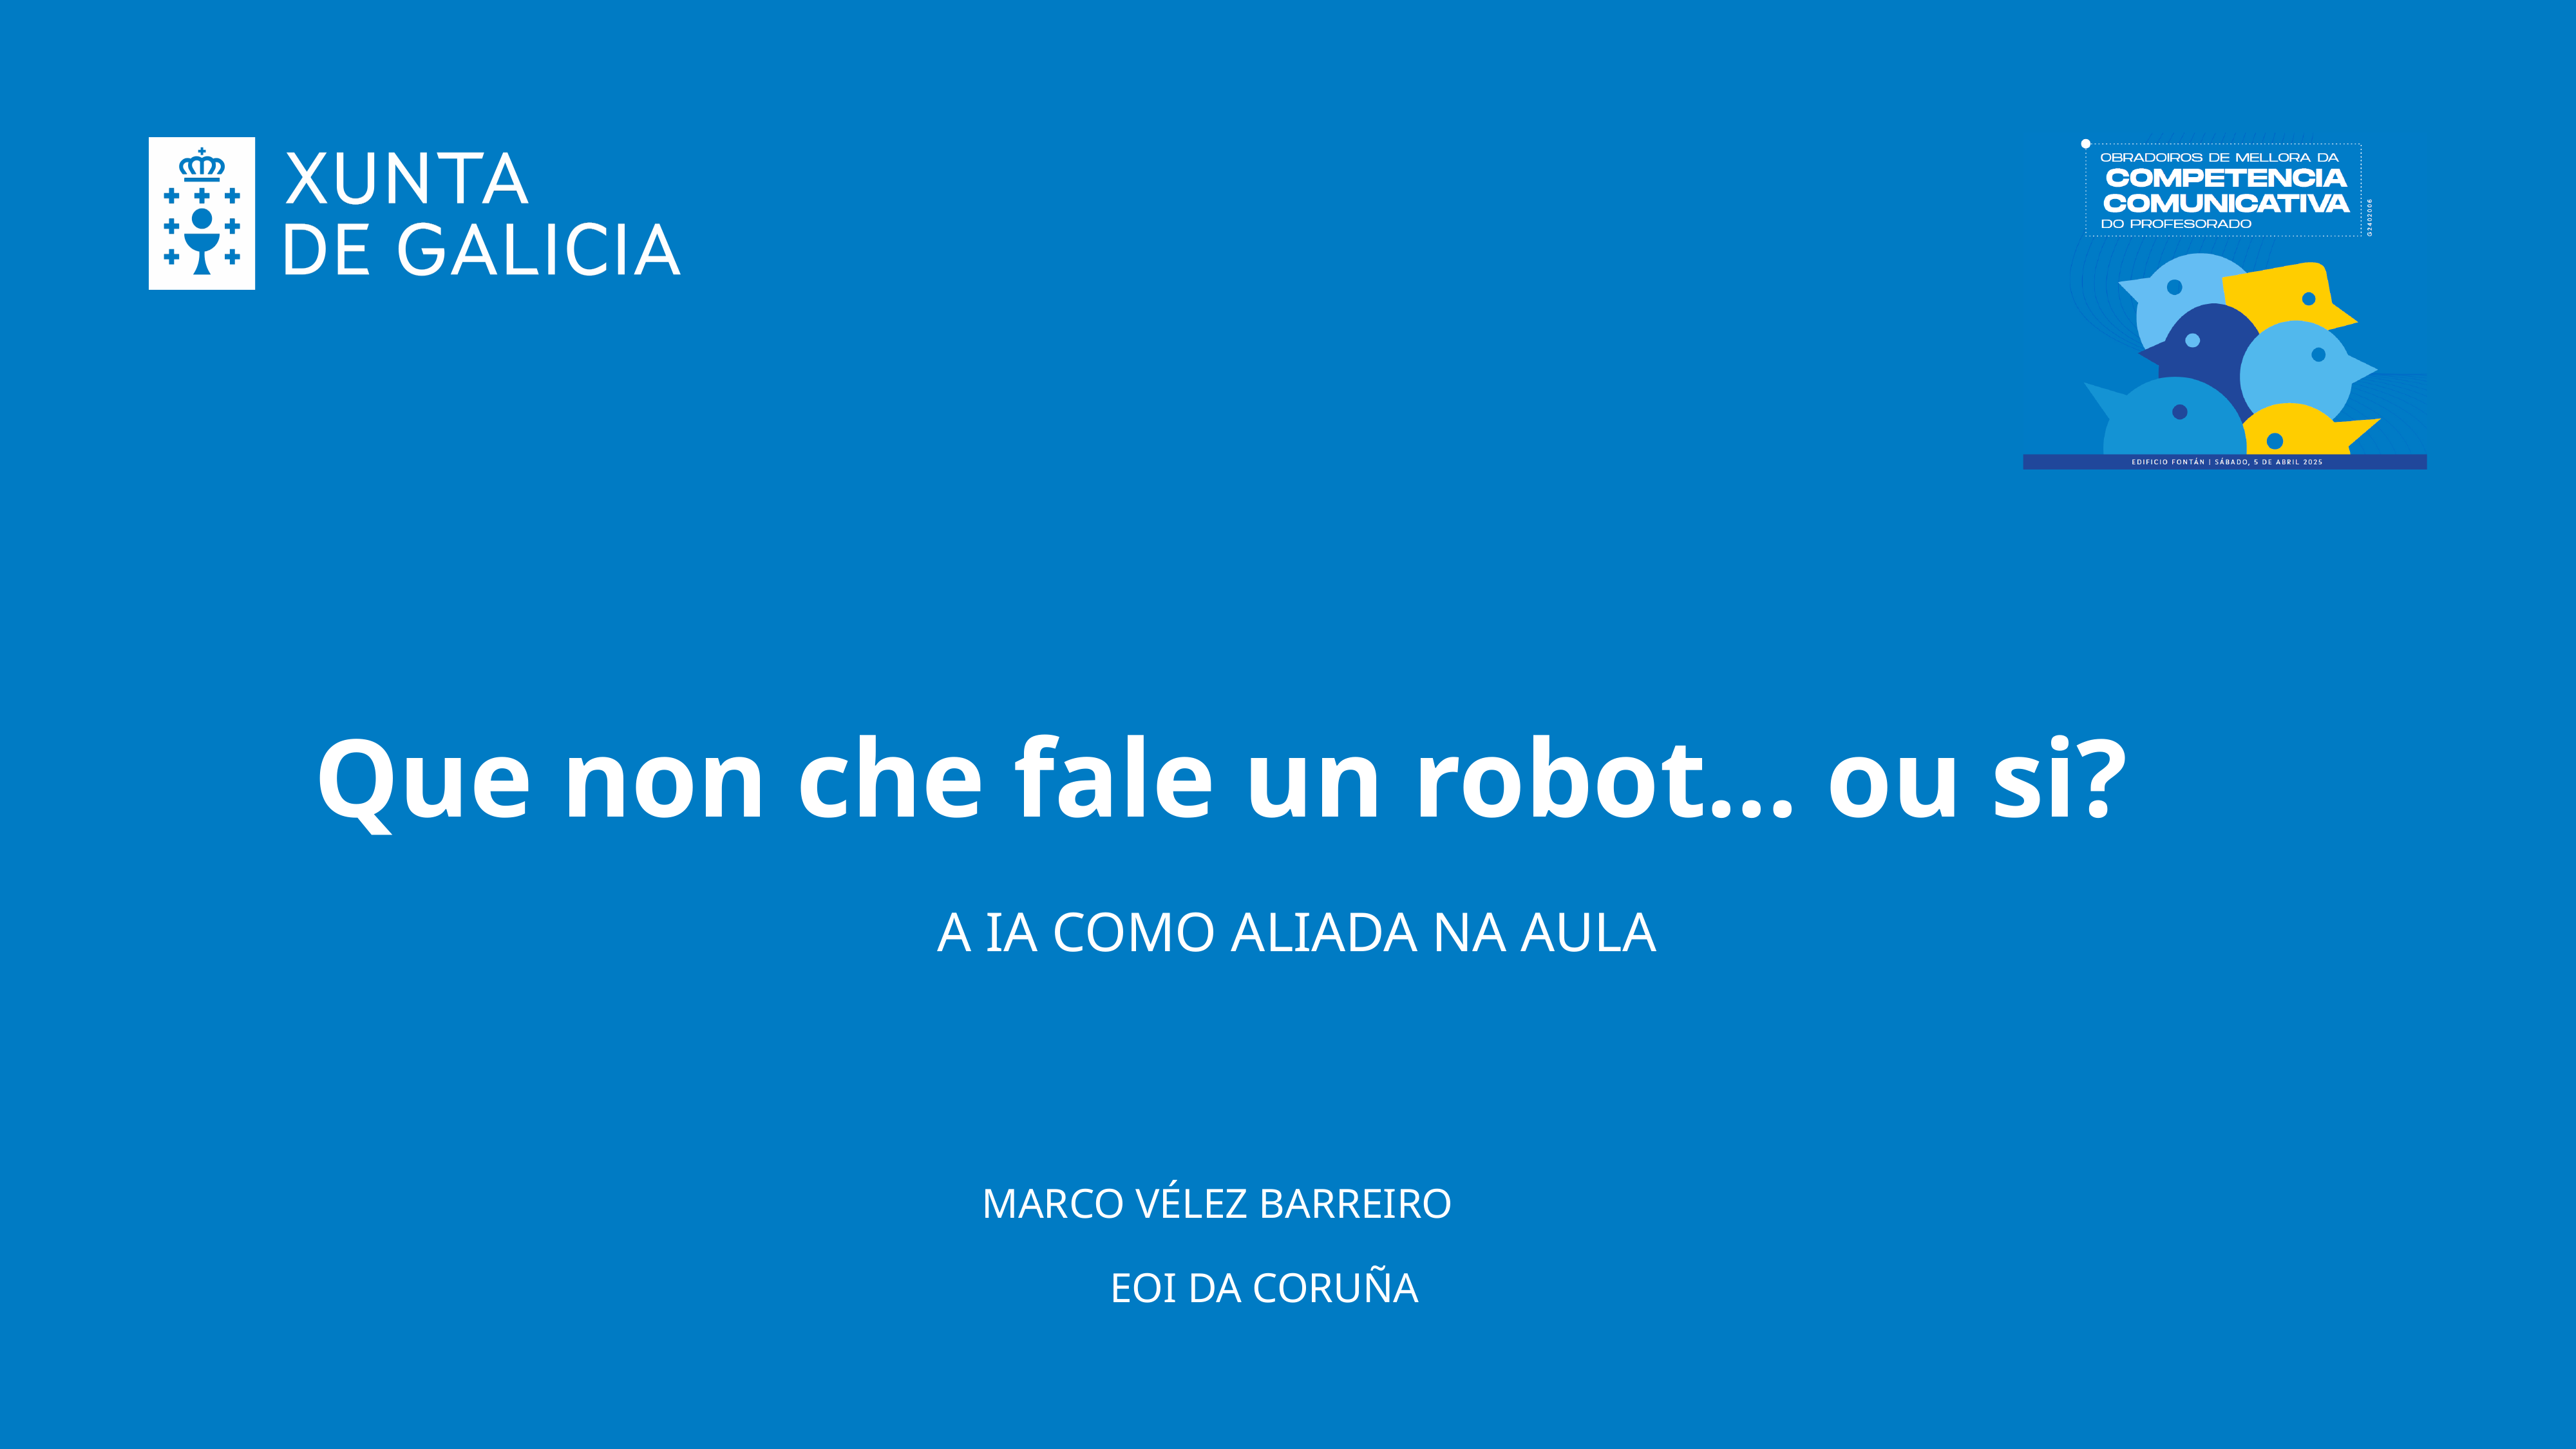

Que non che fale un robot... ou si?
A IA COMO ALIADA NA AULA
MARCO VÉLEZ BARREIRO
EOI DA CORUÑA